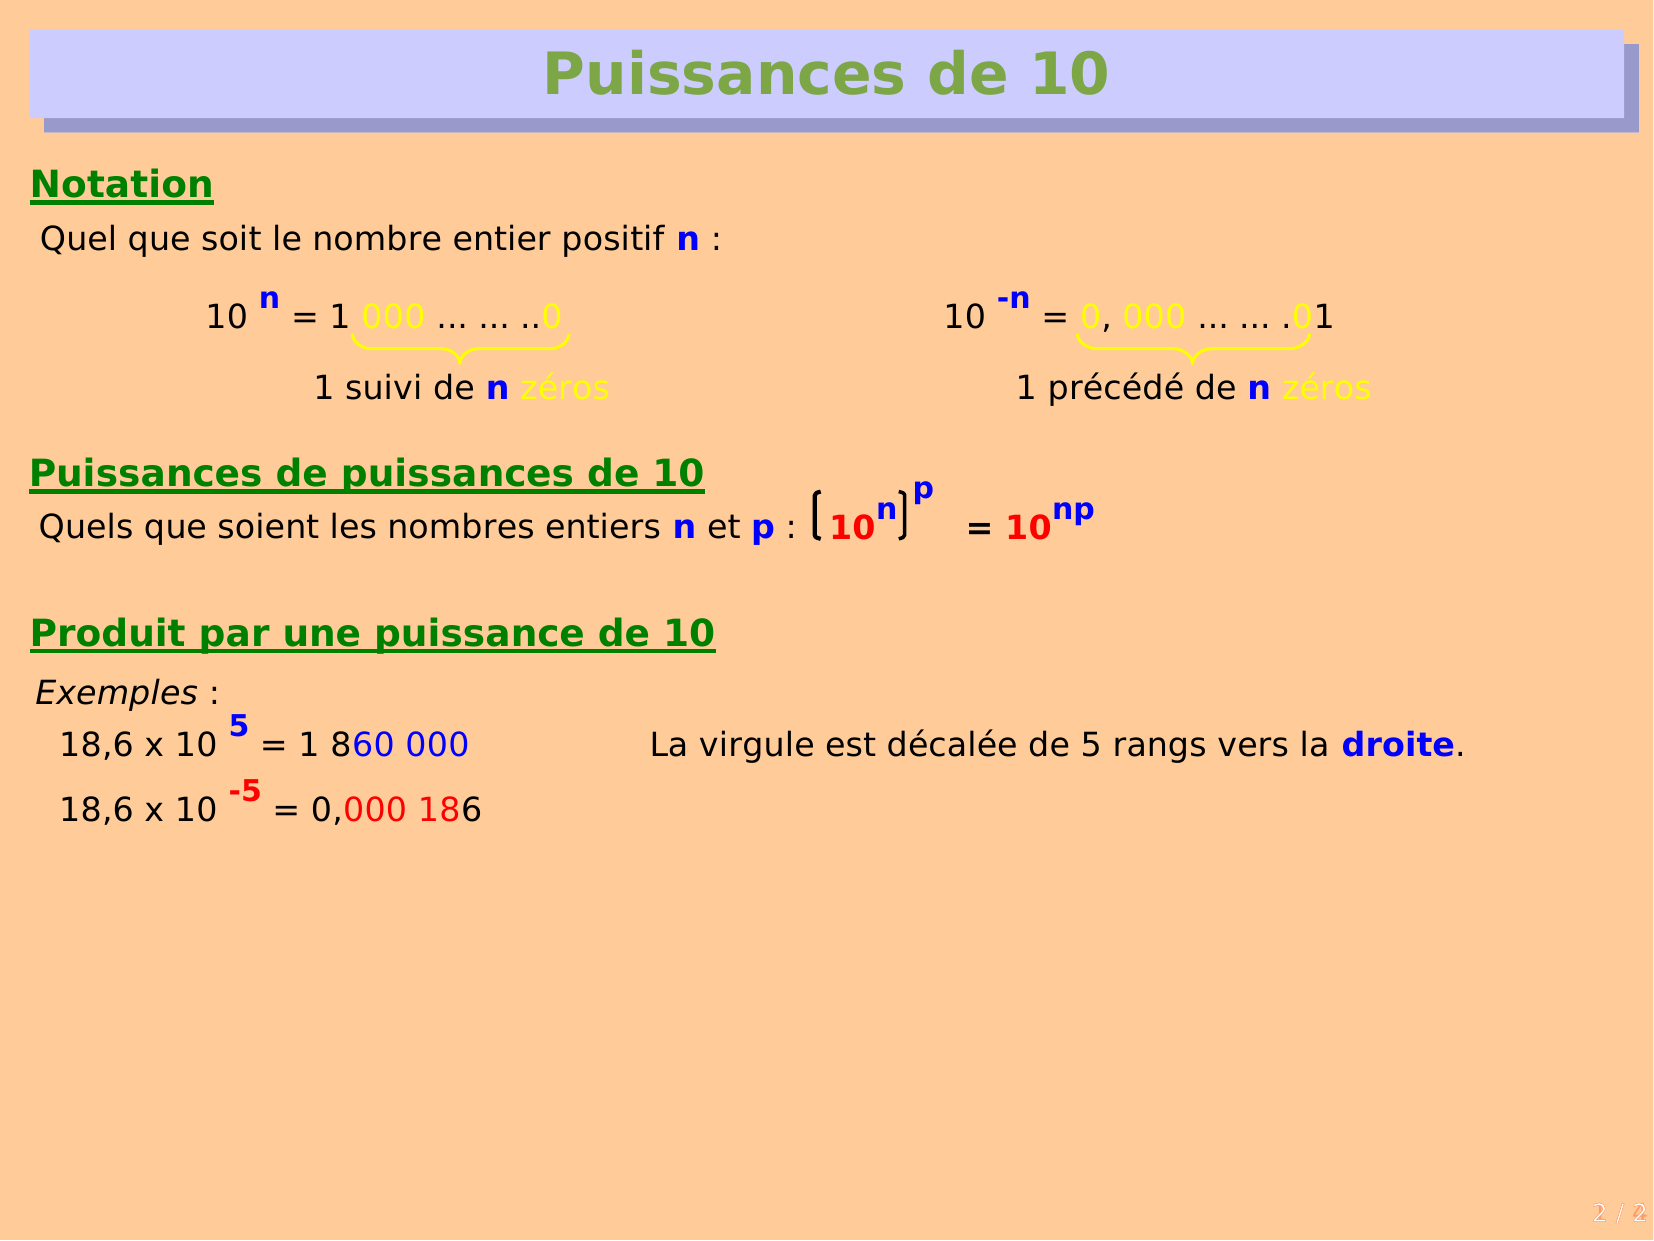

# Puissances de 10
Notation
Quel que soit le nombre entier positif n :
10 n = 1 000 ... ... ..0
1 suivi de n zéros
10 -n = 0, 000 ... ... .01
1 précédé de n zéros
Puissances de puissances de 10
p
 10n = 10np
Quels que soient les nombres entiers n et p :
Produit par une puissance de 10
Exemples :
18,6 x 10 5 = 1 860 000
La virgule est décalée de 5 rangs vers la droite.
18,6 x 10 -5 = 0,000 186
1 / 4
2 / 2